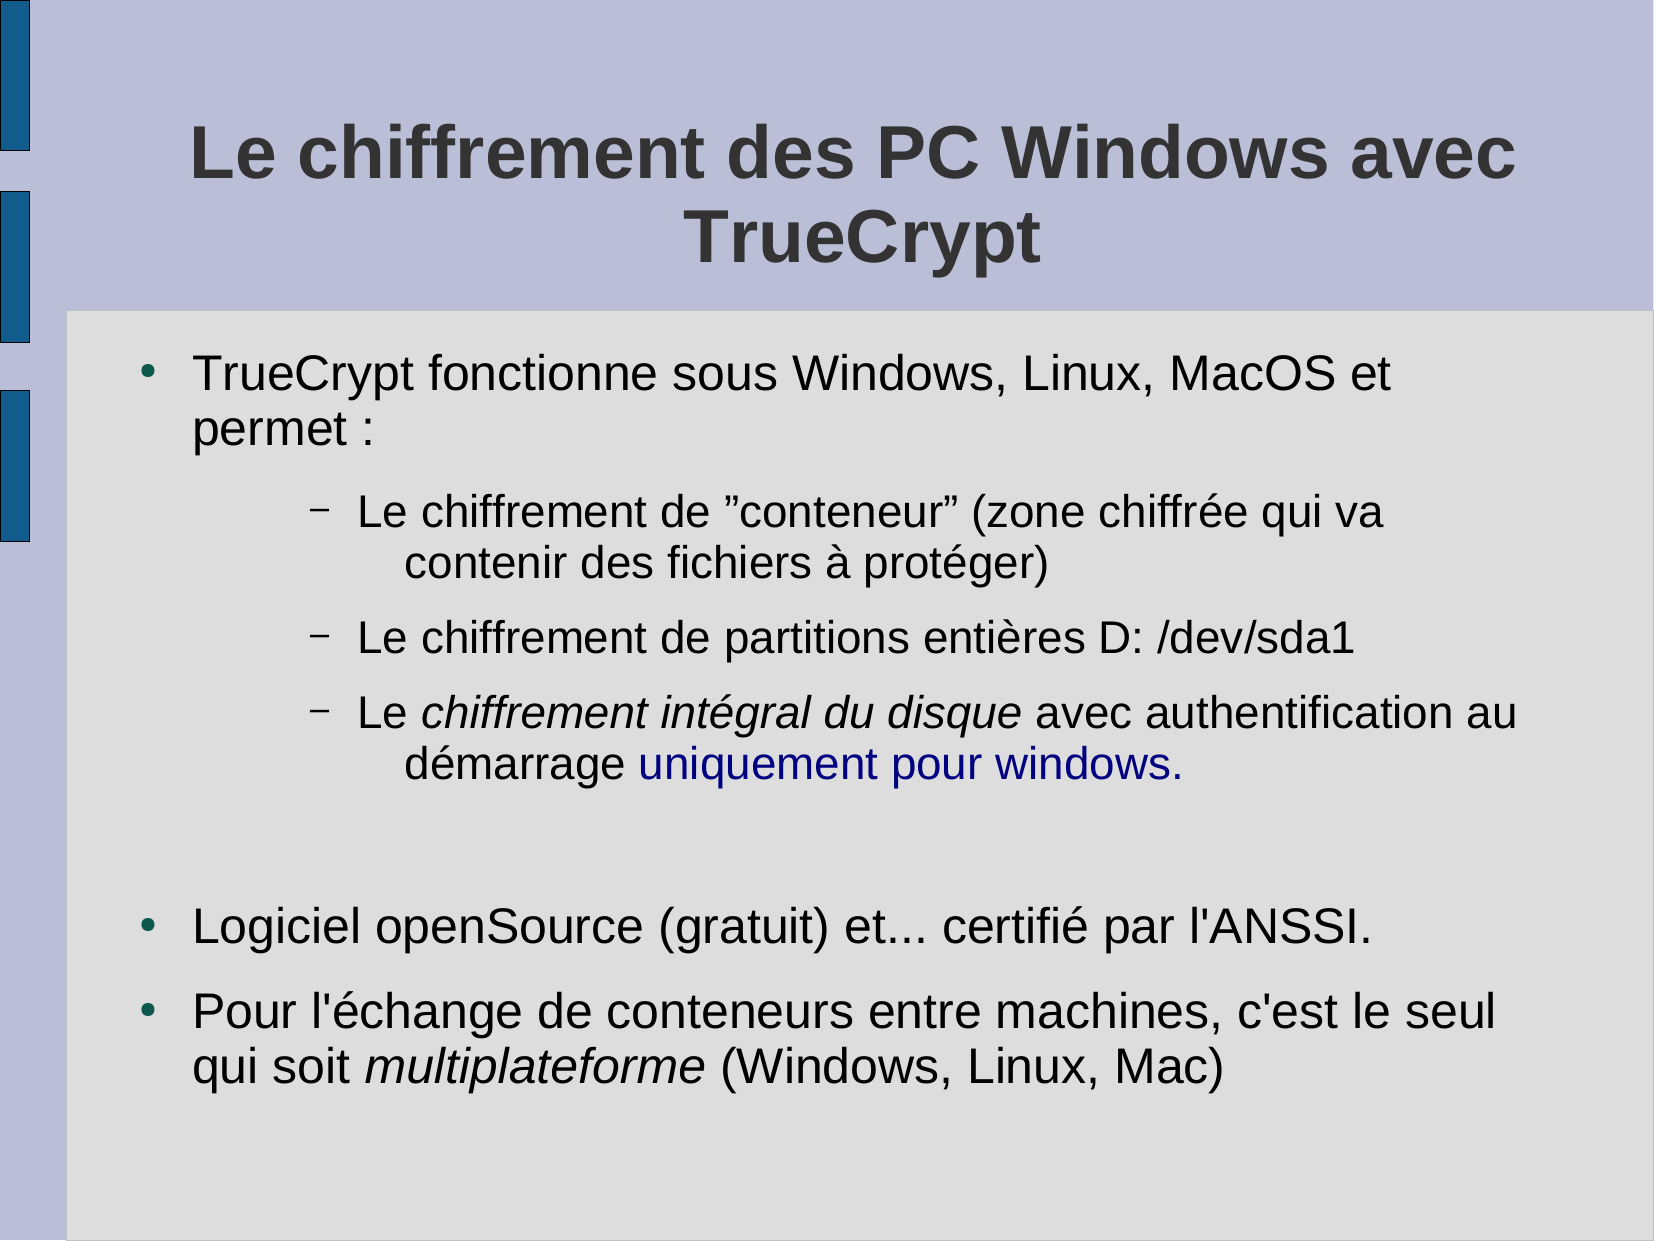

# Le chiffrement des PC Windows avec TrueCrypt
TrueCrypt fonctionne sous Windows, Linux, MacOS et permet :
Le chiffrement de ”conteneur” (zone chiffrée qui va contenir des fichiers à protéger)
Le chiffrement de partitions entières D: /dev/sda1
Le chiffrement intégral du disque avec authentification au démarrage uniquement pour windows.
Logiciel openSource (gratuit) et... certifié par l'ANSSI.
Pour l'échange de conteneurs entre machines, c'est le seul qui soit multiplateforme (Windows, Linux, Mac)